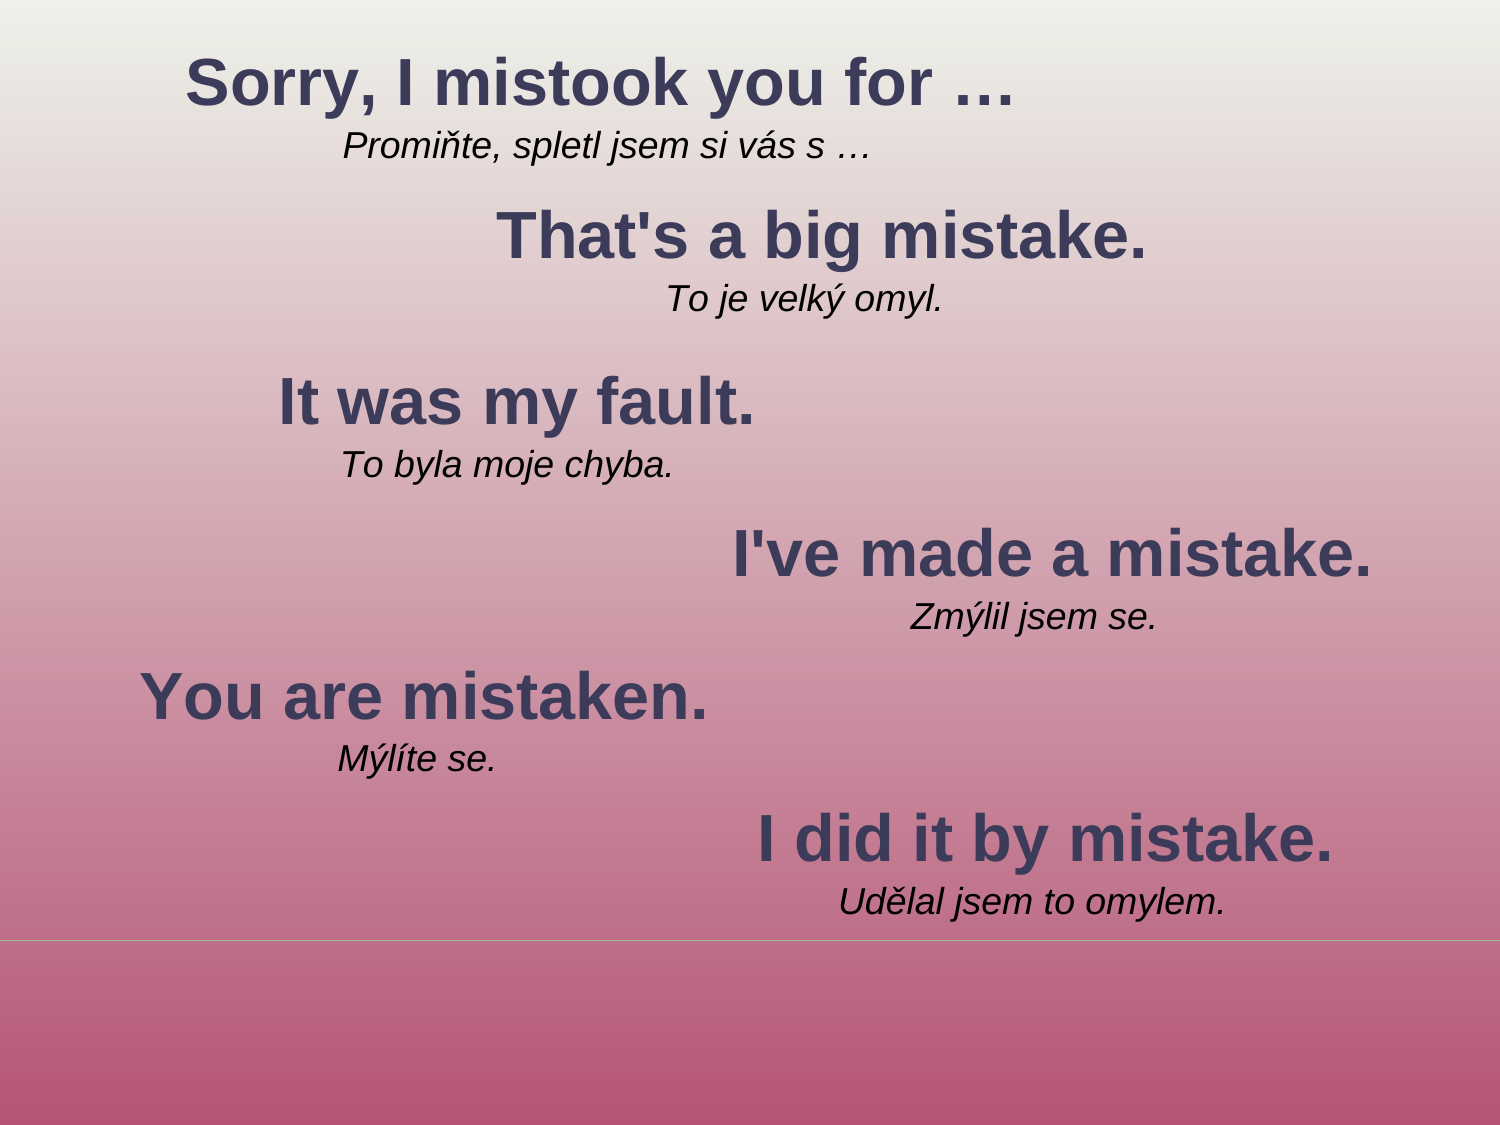

Sorry, I mistook you for …
Promiňte, spletl jsem si vás s …
That's a big mistake.
To je velký omyl.
It was my fault.
To byla moje chyba.
I've made a mistake.
Zmýlil jsem se.
You are mistaken.
Mýlíte se.
I did it by mistake.
Udělal jsem to omylem.